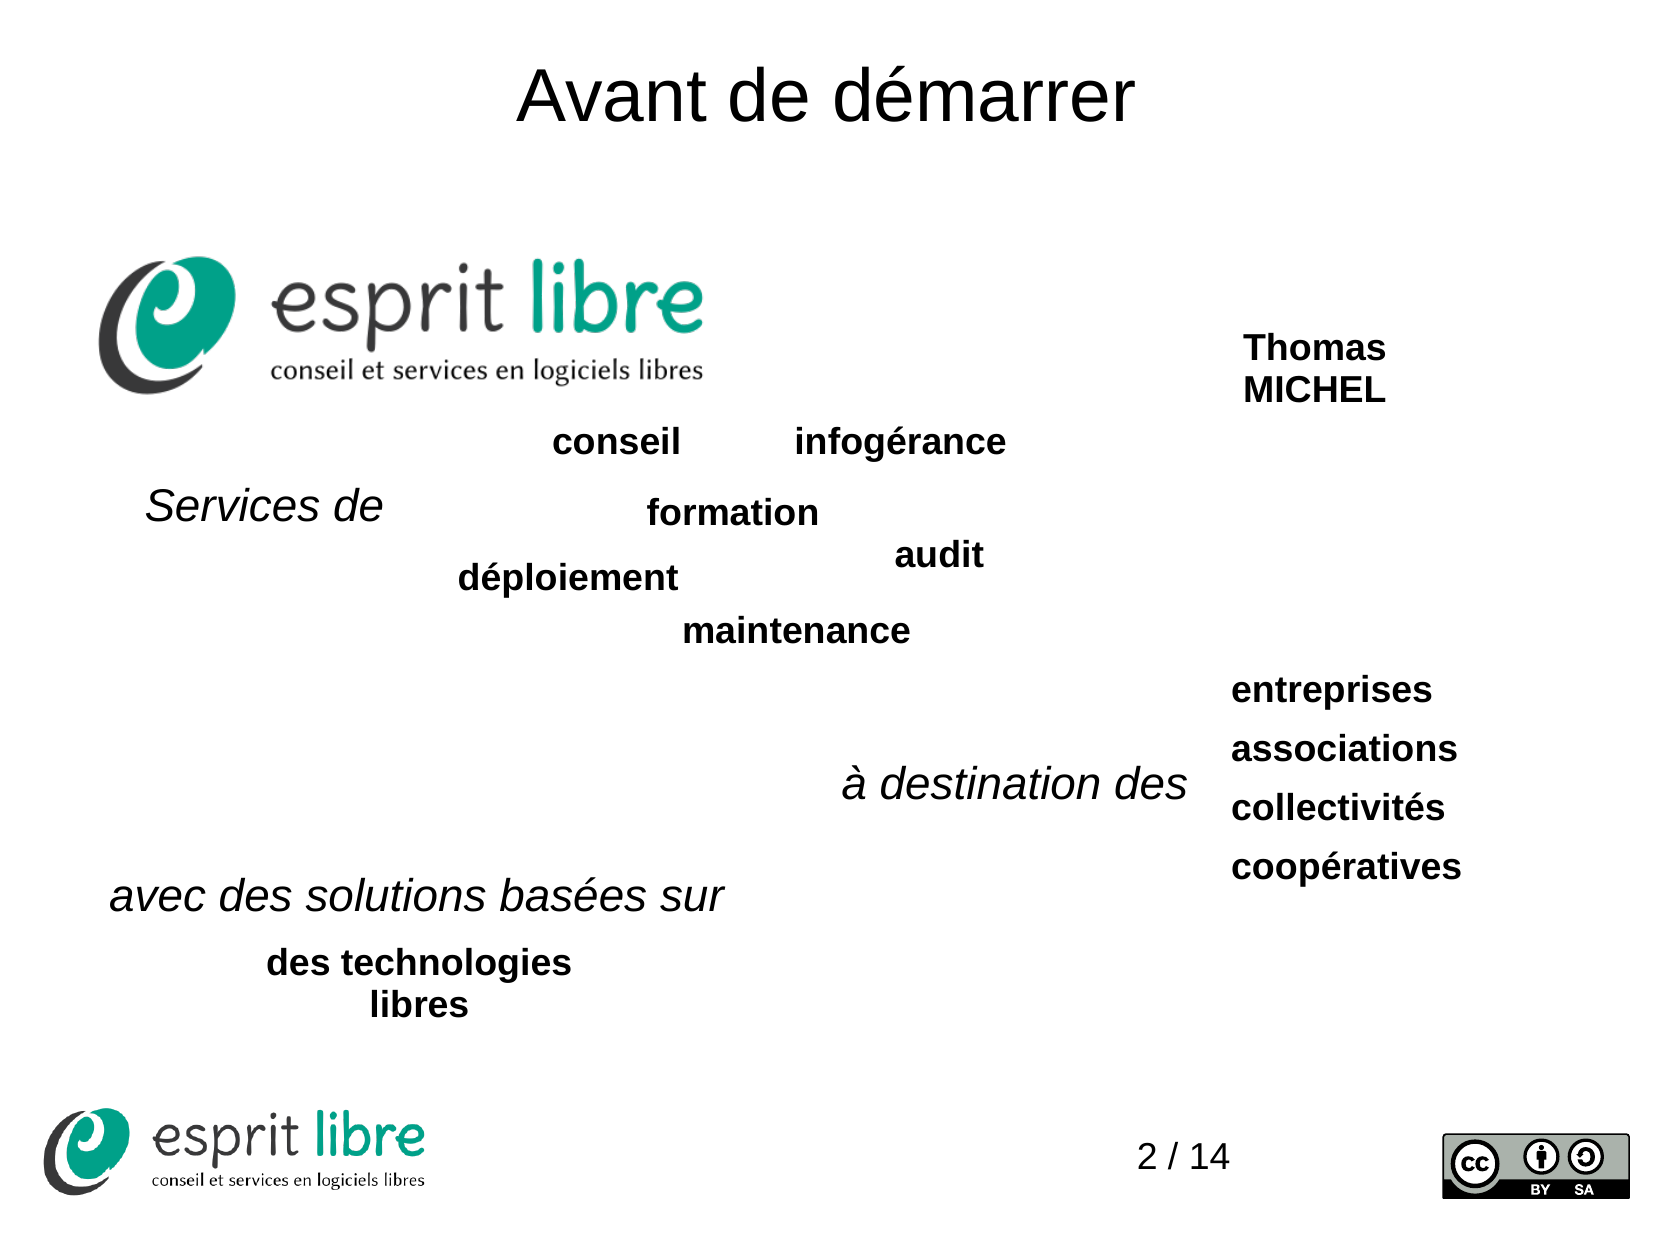

# Avant de démarrer
Thomas MICHEL
conseil
infogérance
Services de
formation
audit
déploiement
maintenance
entreprises
associations
à destination des
collectivités
coopératives
avec des solutions basées sur
des technologies libres